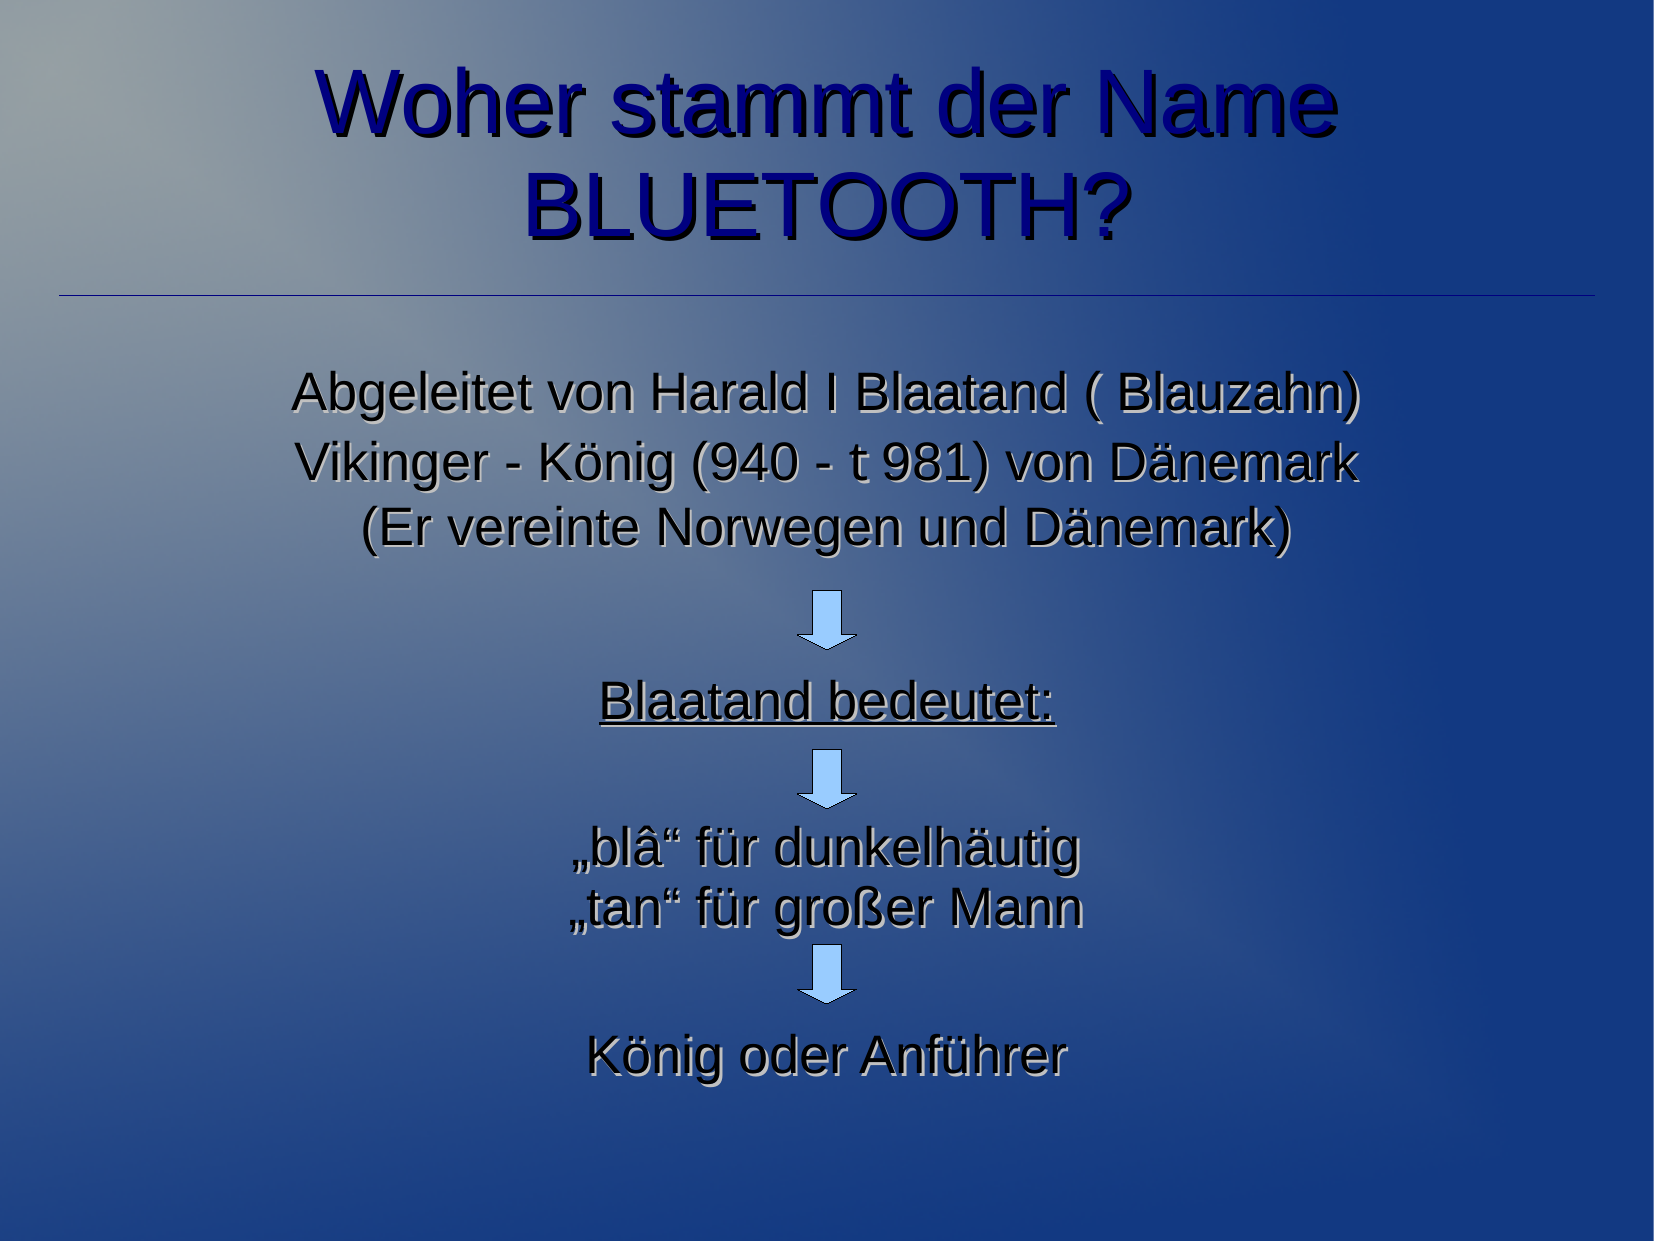

# Woher stammt der Name BLUETOOTH?
Abgeleitet von Harald I Blaatand ( Blauzahn)
Vikinger - König (940 - t 981) von Dänemark
(Er vereinte Norwegen und Dänemark)
Blaatand bedeutet:
„blâ“ für dunkelhäutig
„tan“ für großer Mann
König oder Anführer